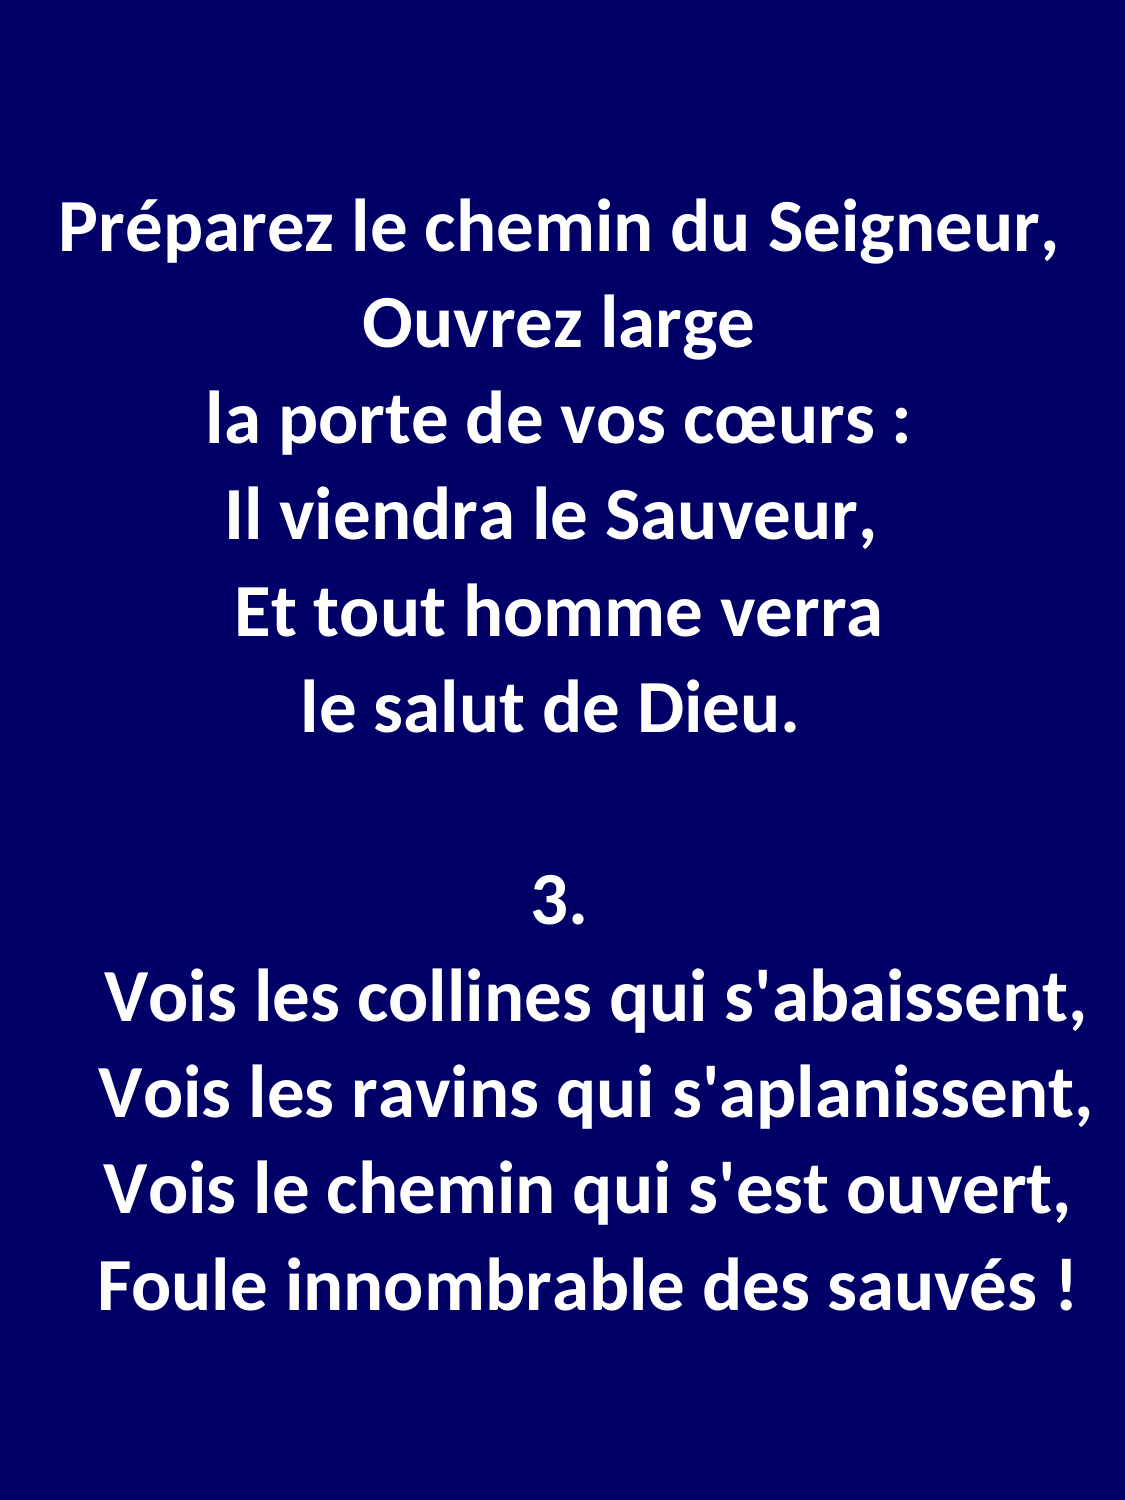

Préparez le chemin du Seigneur,
Ouvrez large
la porte de vos cœurs :
Il viendra le Sauveur,
Et tout homme verra
le salut de Dieu.
 3.
Vois les collines qui s'abaissent,
Vois les ravins qui s'aplanissent,
Vois le chemin qui s'est ouvert,
Foule innombrable des sauvés !